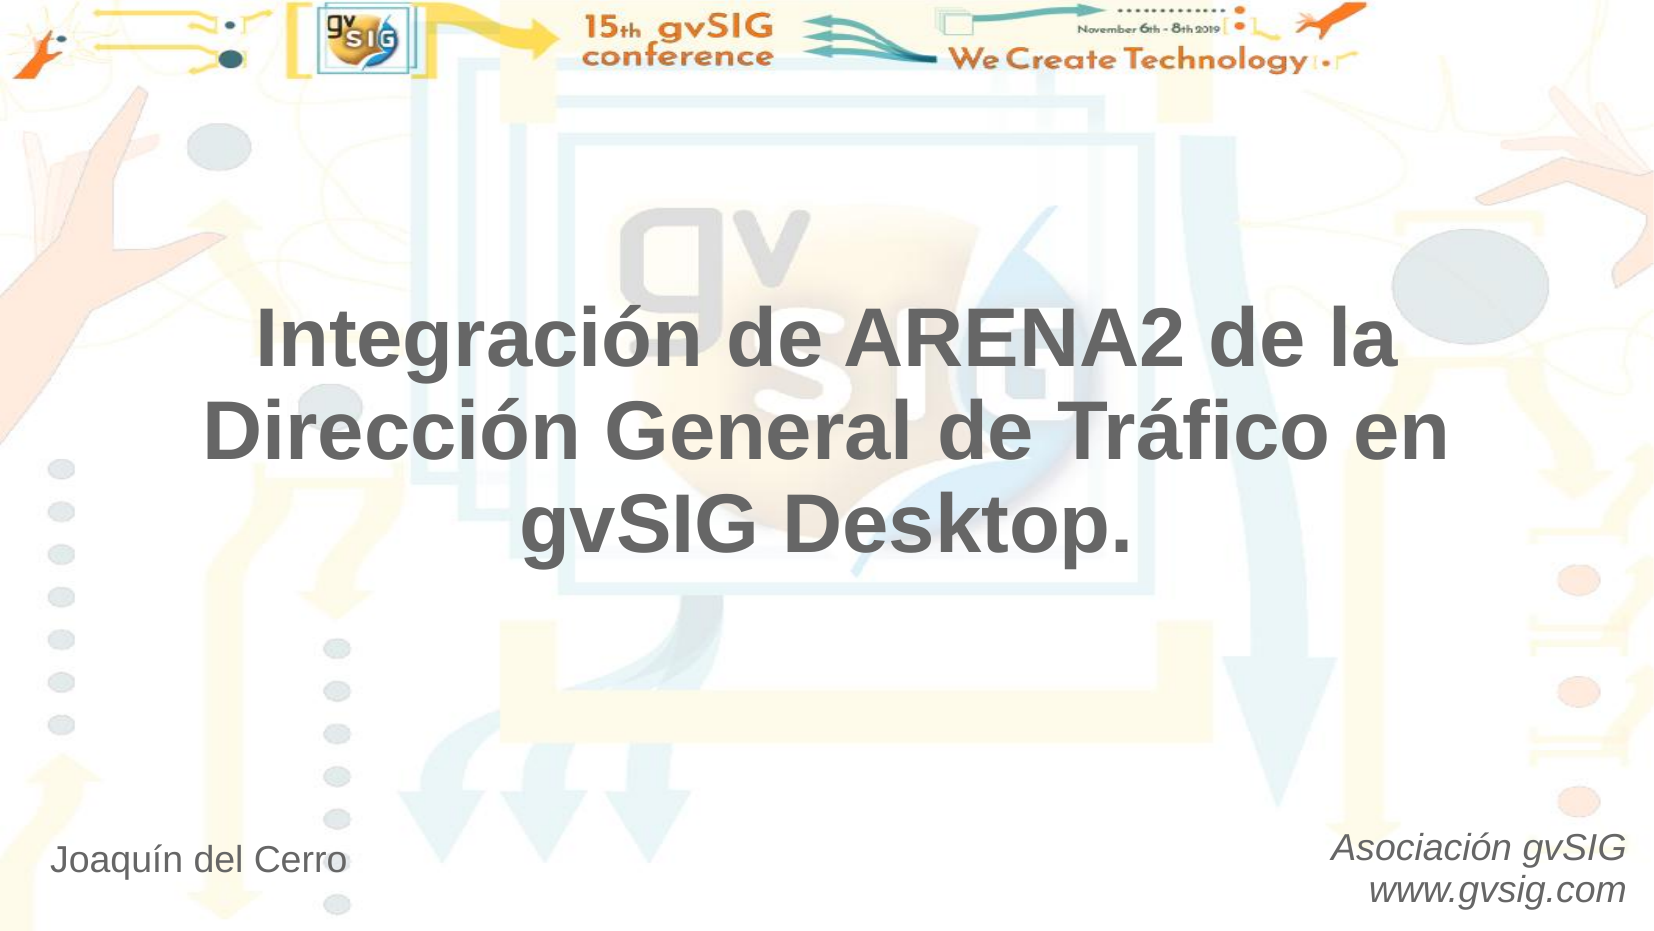

# Integración de ARENA2 de la Dirección General de Tráfico en gvSIG Desktop.
Asociación gvSIG
www.gvsig.com
Joaquín del Cerro